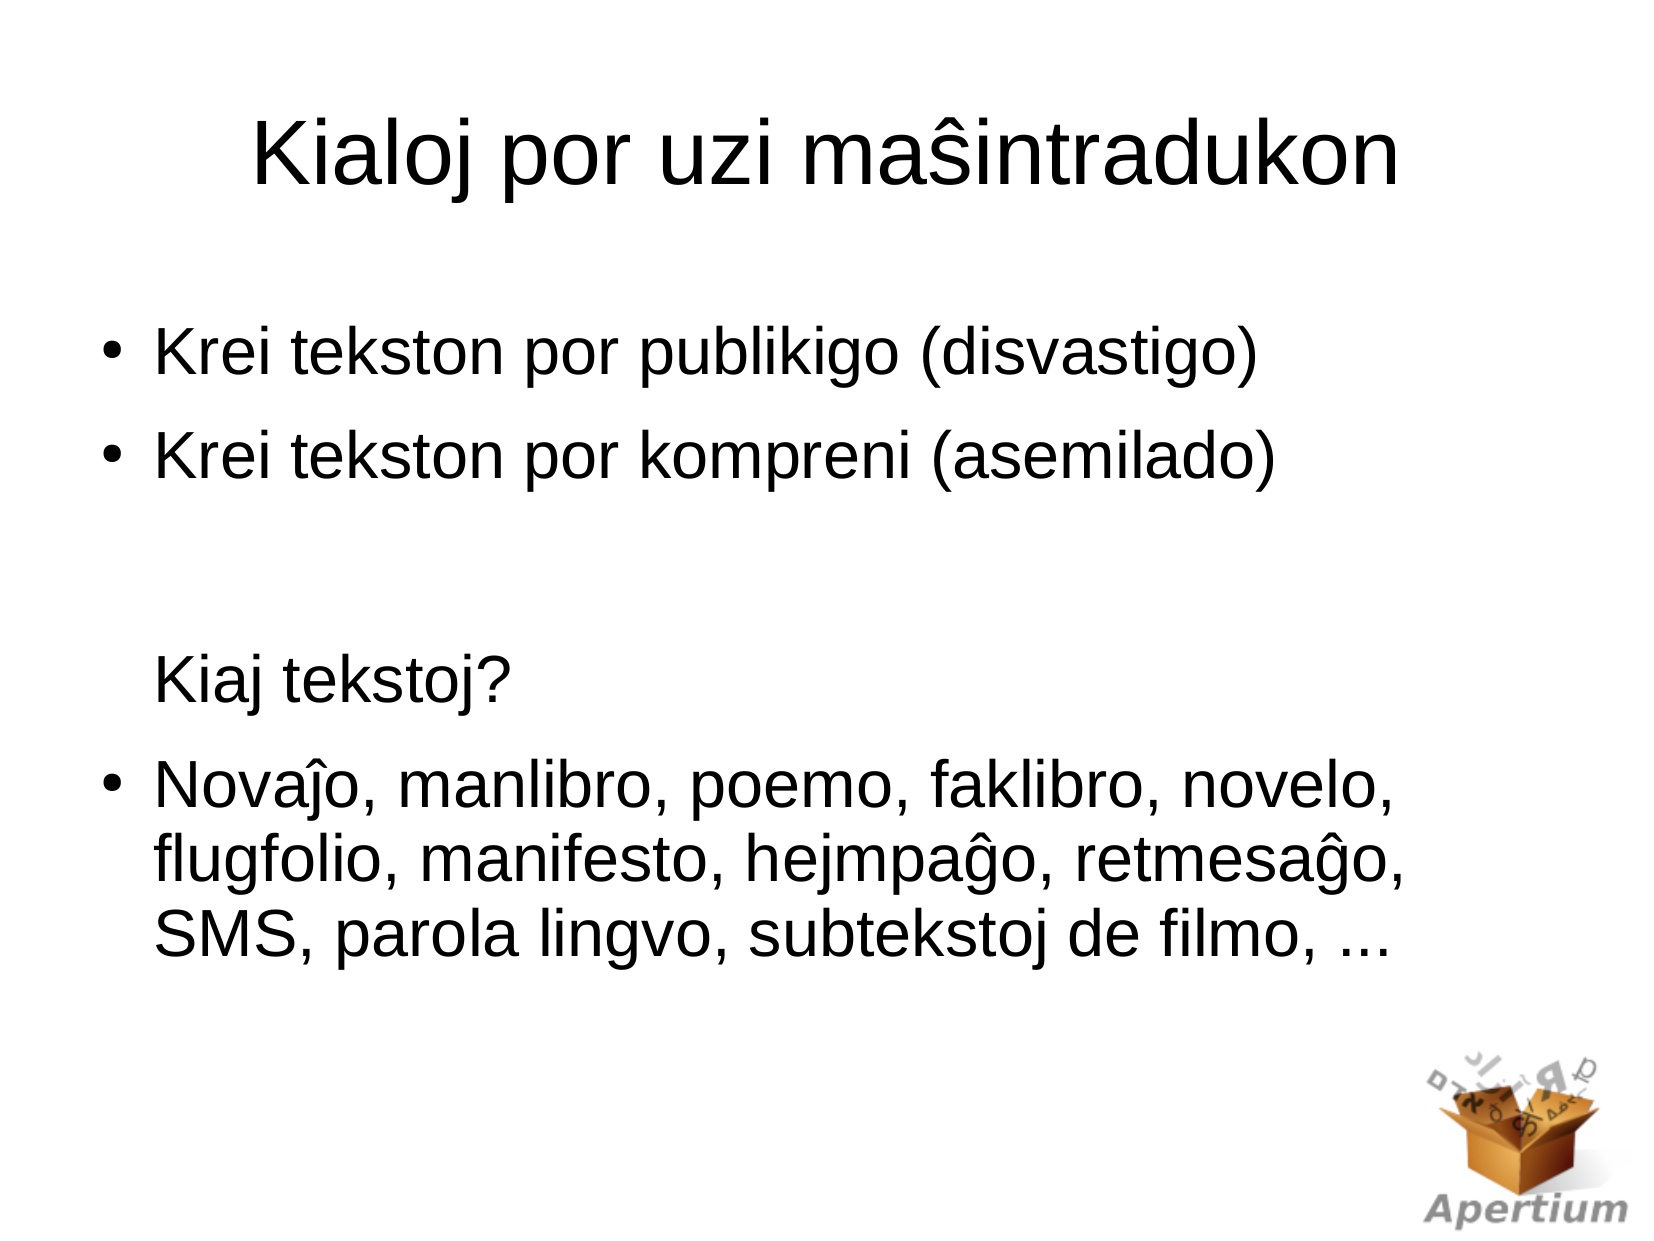

# Kialoj por uzi maŝintradukon
Krei tekston por publikigo (disvastigo)
Krei tekston por kompreni (asemilado)
Kiaj tekstoj?
Novaĵo, manlibro, poemo, faklibro, novelo, flugfolio, manifesto, hejmpaĝo, retmesaĝo, SMS, parola lingvo, subtekstoj de filmo, ...